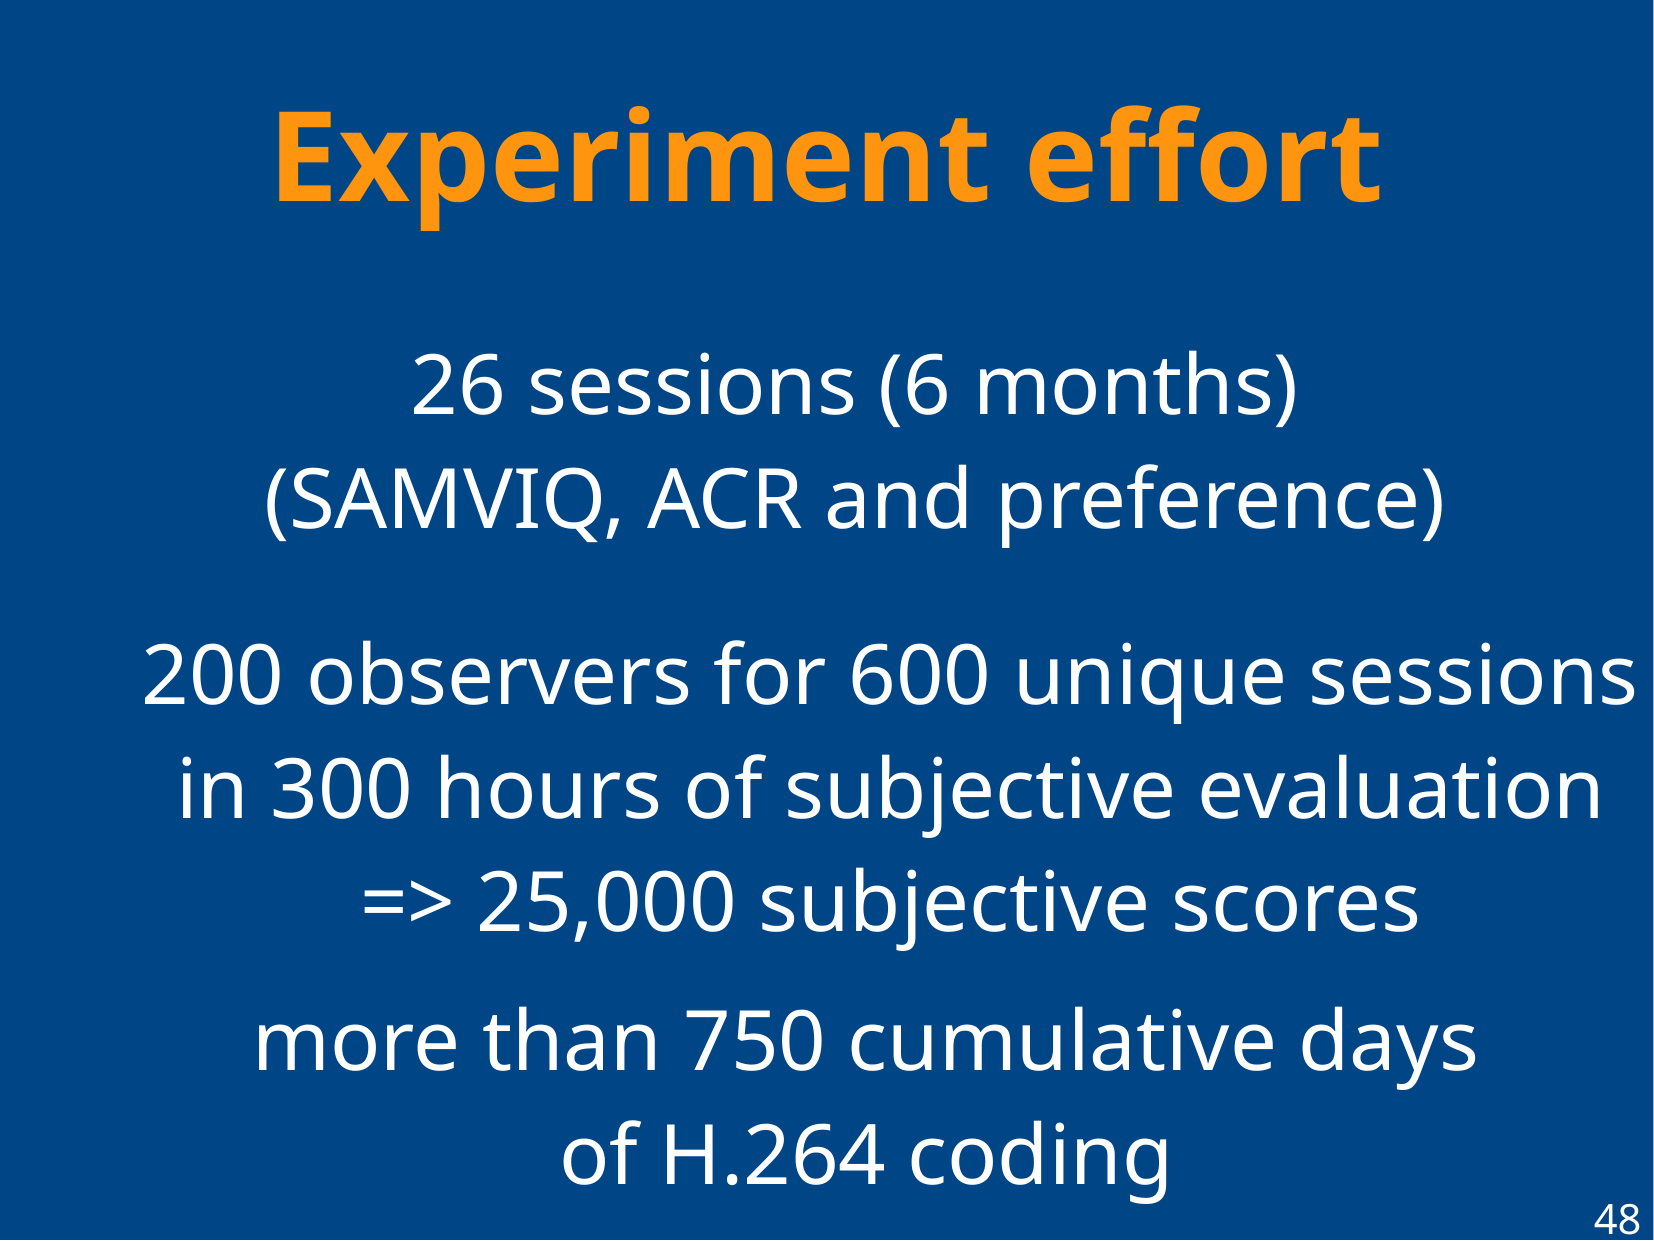

# Experiment effort
26 sessions (6 months)
(SAMVIQ, ACR and preference)
200 observers for 600 unique sessions
in 300 hours of subjective evaluation
=> 25,000 subjective scores
more than 750 cumulative days
of H.264 coding
48